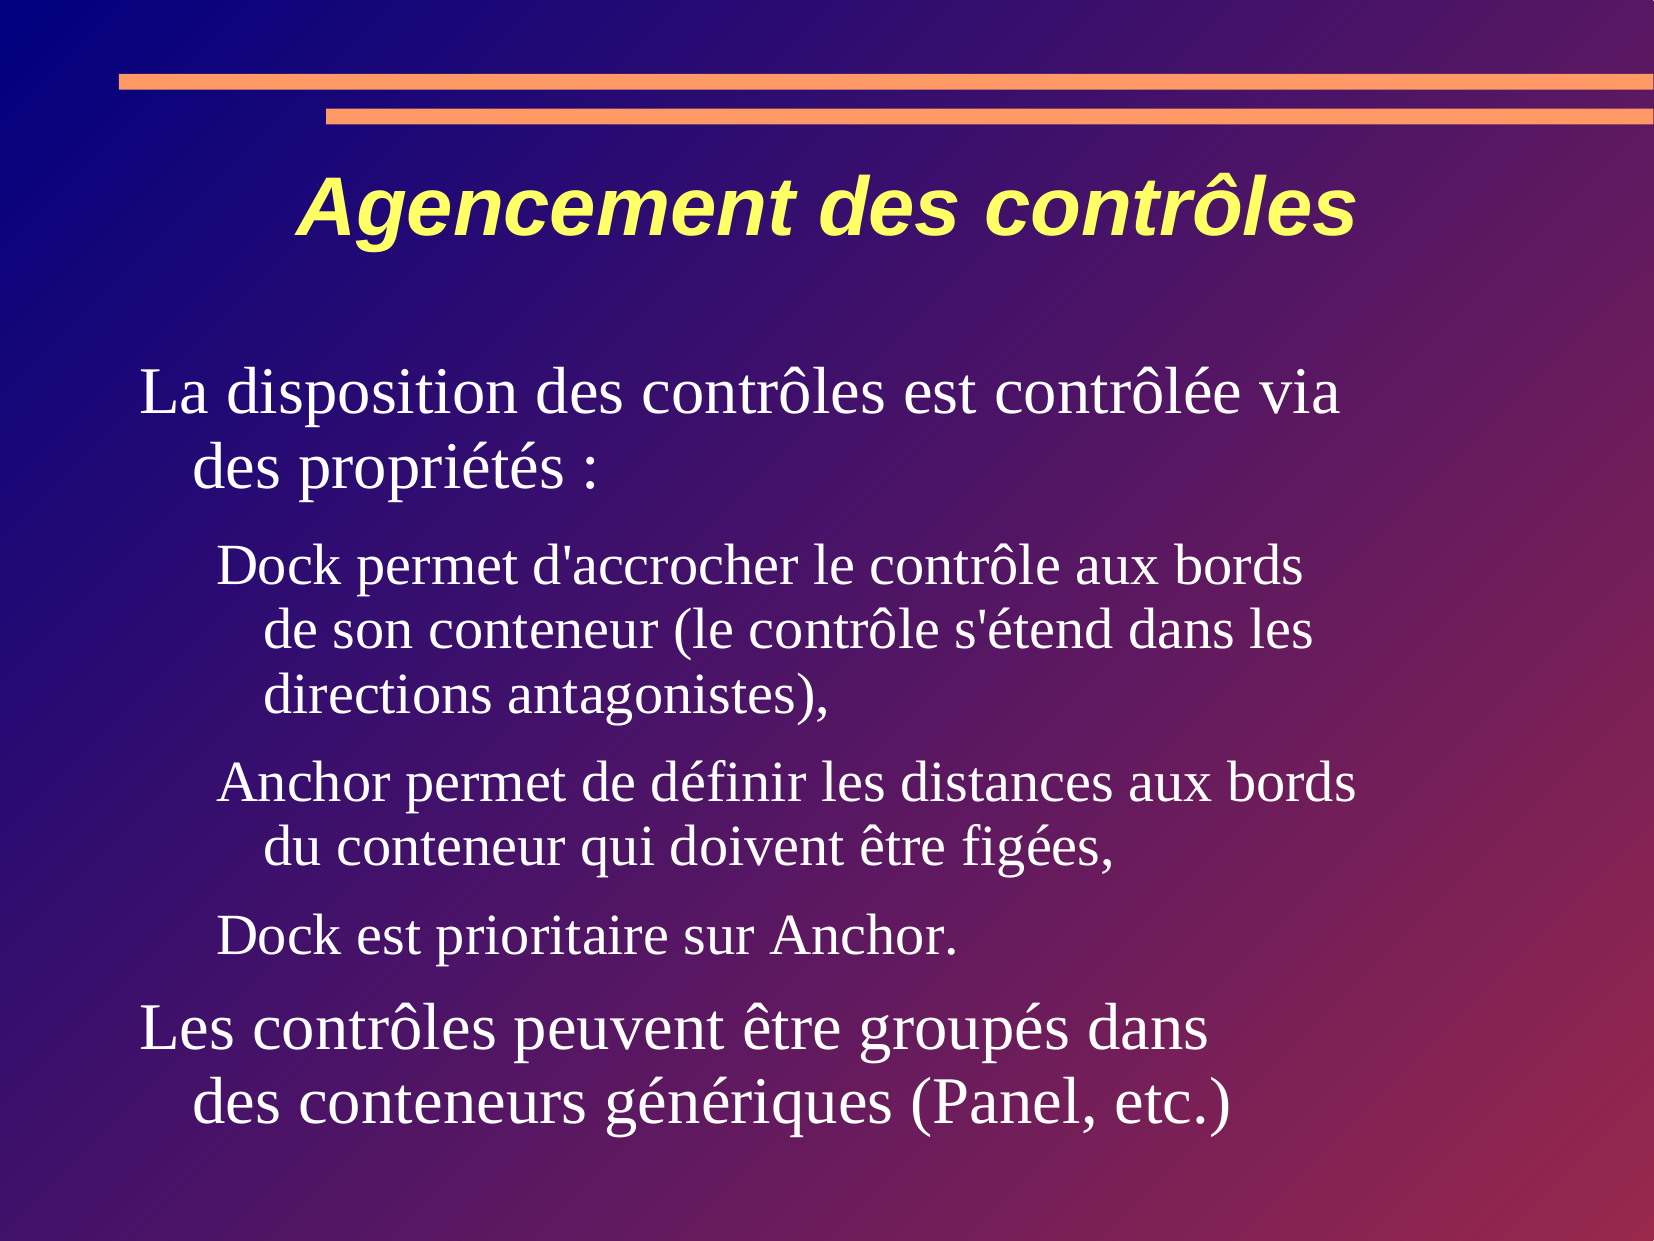

# Agencement des contrôles
La disposition des contrôles est contrôlée via
des propriétés :
Dock permet d'accrocher le contrôle aux bords
de son conteneur (le contrôle s'étend dans les directions antagonistes),
Anchor permet de définir les distances aux bords
du conteneur qui doivent être figées,
Dock est prioritaire sur Anchor.
Les contrôles peuvent être groupés dans
des conteneurs génériques (Panel, etc.)